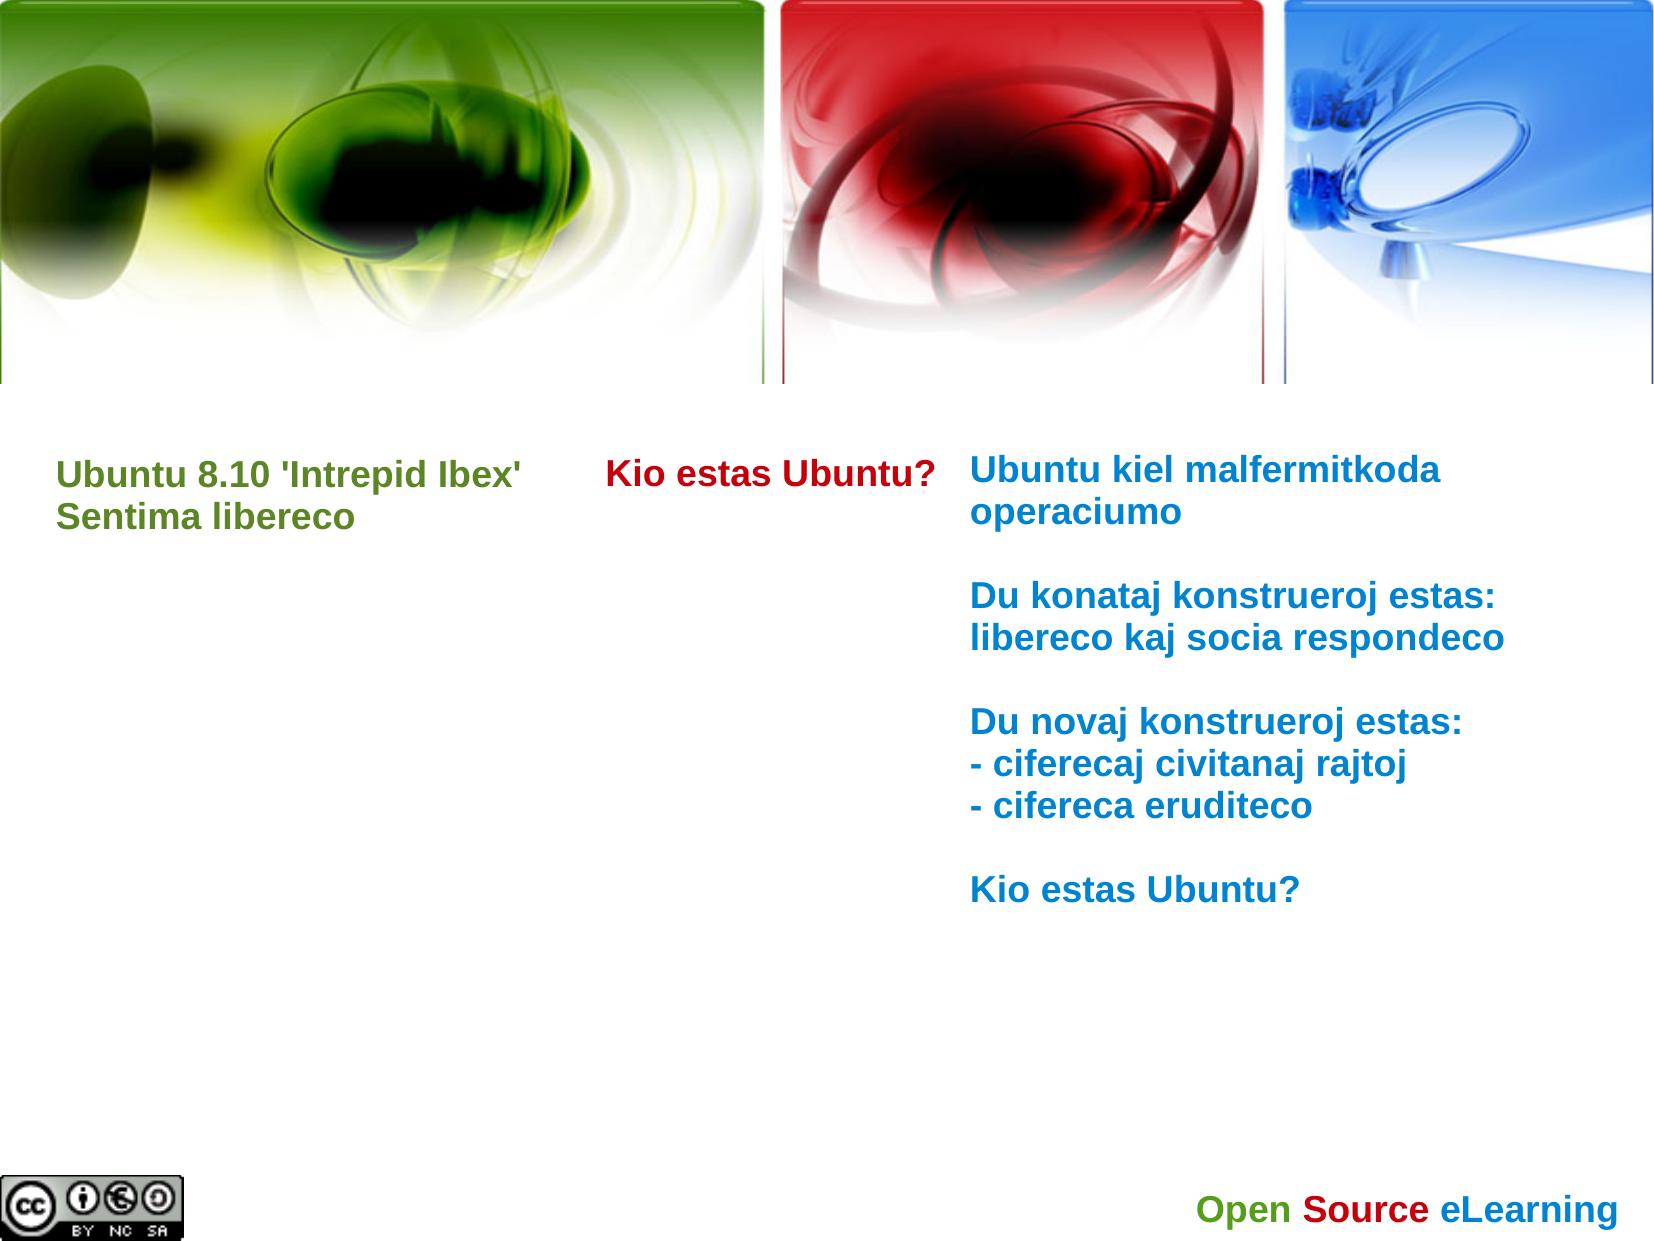

Ubuntu kiel malfermitkoda operaciumo
Du konataj konstrueroj estas: libereco kaj socia respondeco
Du novaj konstrueroj estas:
- ciferecaj civitanaj rajtoj
- cifereca eruditeco
Kio estas Ubuntu?
Kio estas Ubuntu?
Ubuntu 8.10 'Intrepid Ibex'
Sentima libereco
Open Source eLearning